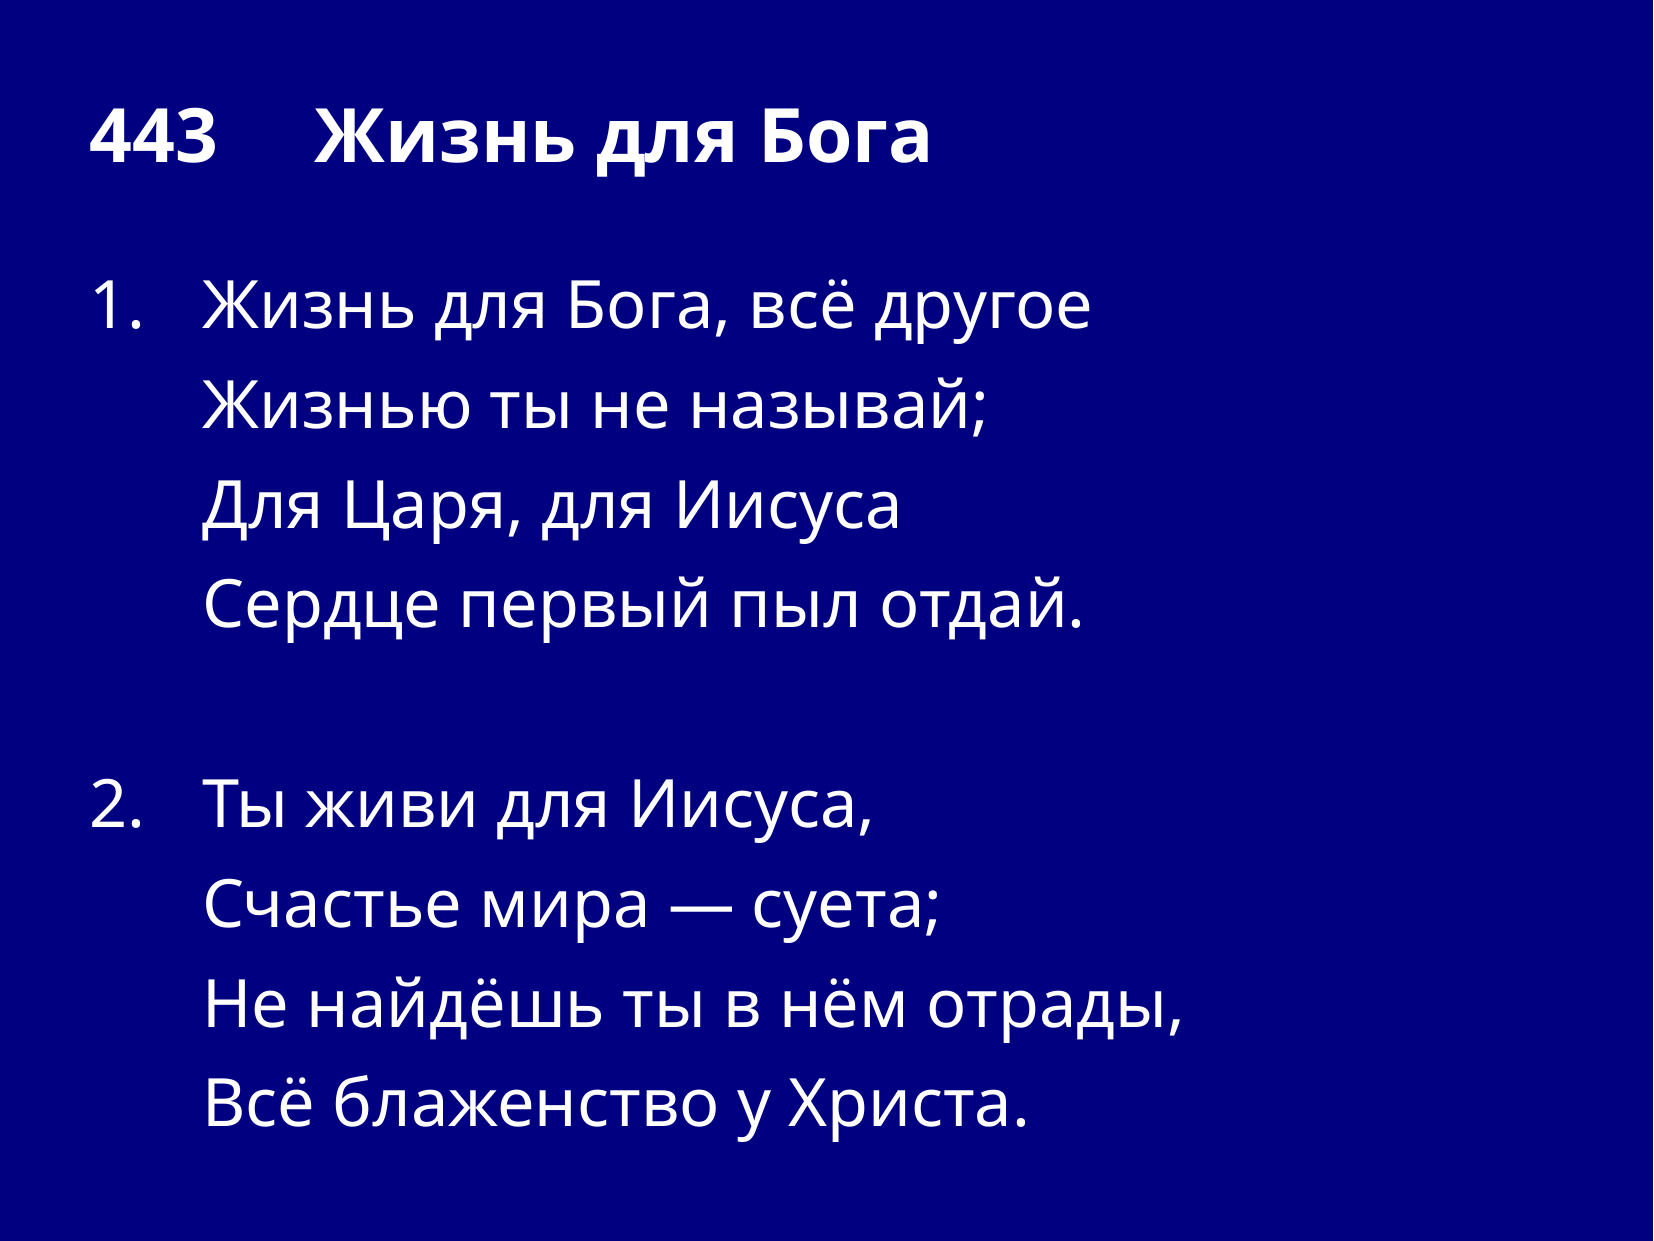

443	Жизнь для Бога
1.	Жизнь для Бога, всё другое
	Жизнью ты не называй;
	Для Царя, для Иисуса
	Сердце первый пыл отдай.
2.	Ты живи для Иисуса,
	Счастье мира — суета;
	Не найдёшь ты в нём отрады,
	Всё блаженство у Христа.